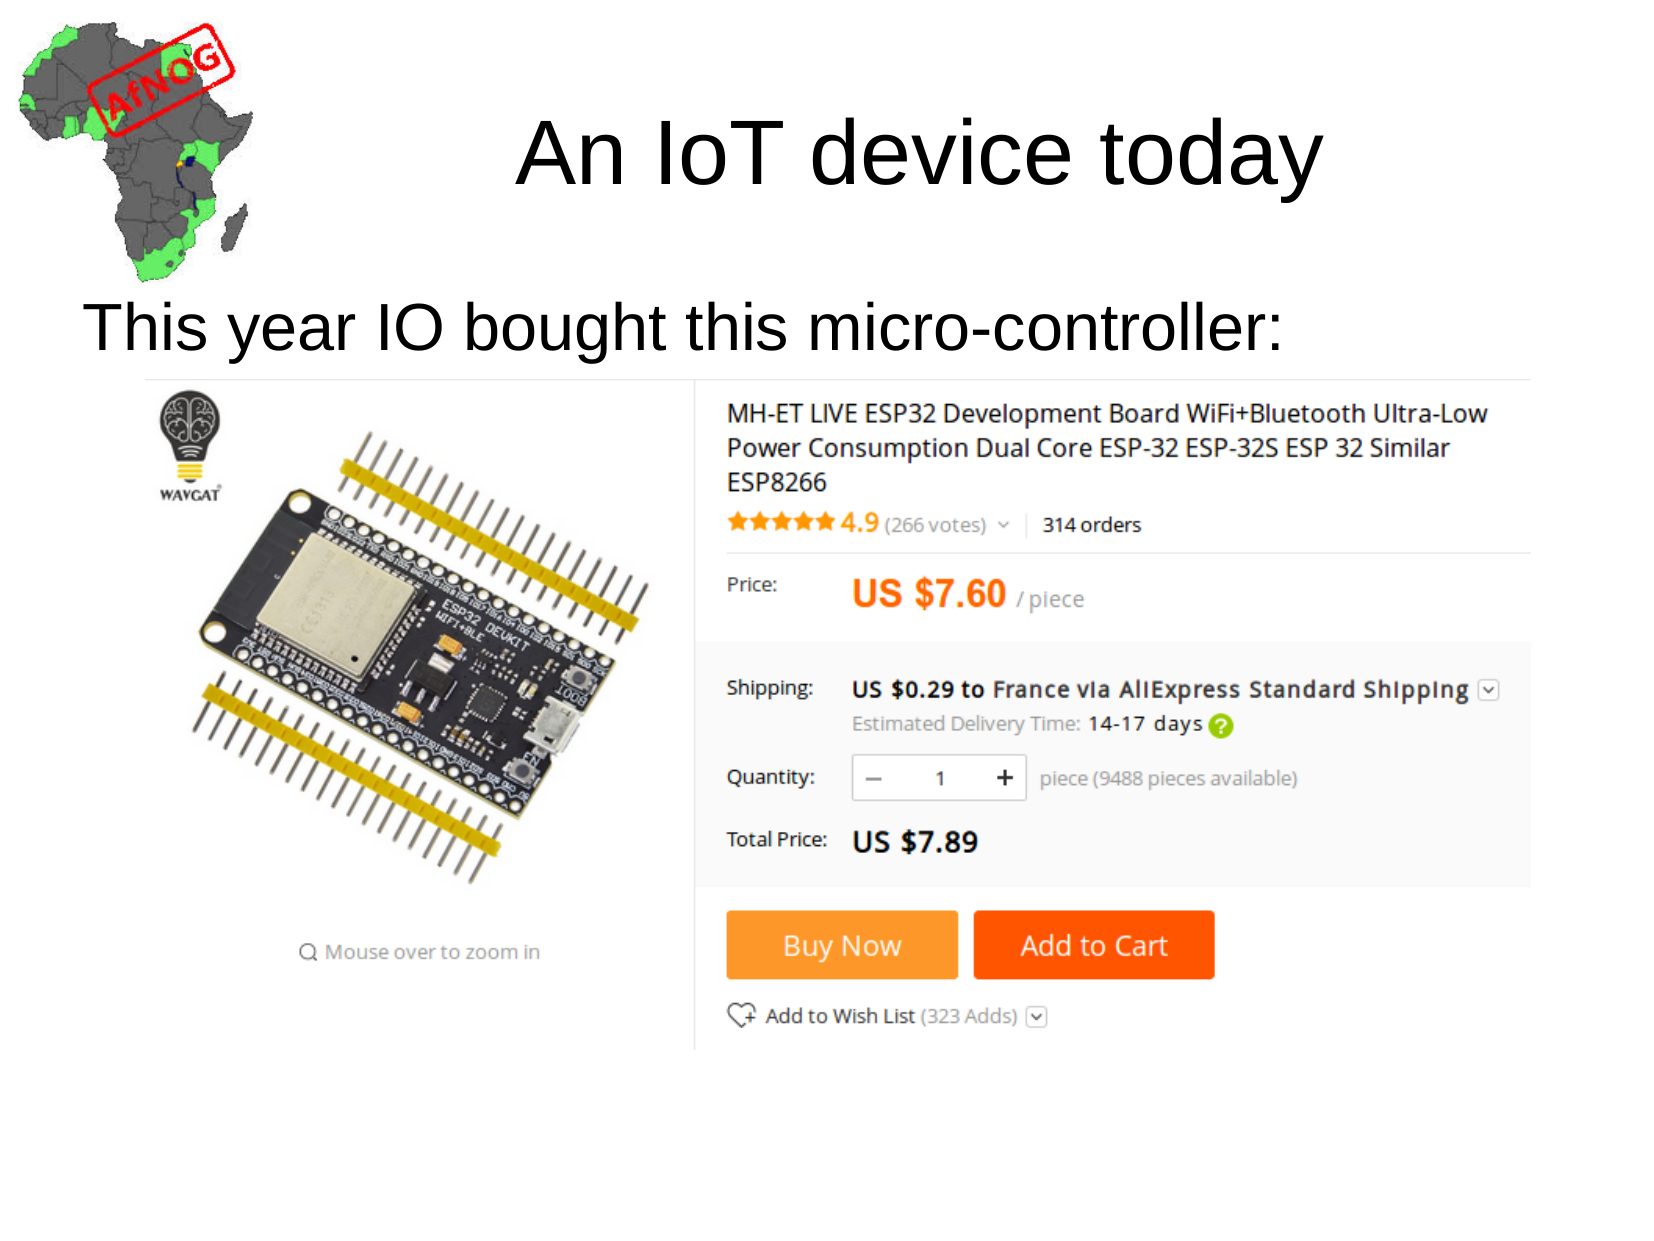

# An IoT device today
This year IO bought this micro-controller: